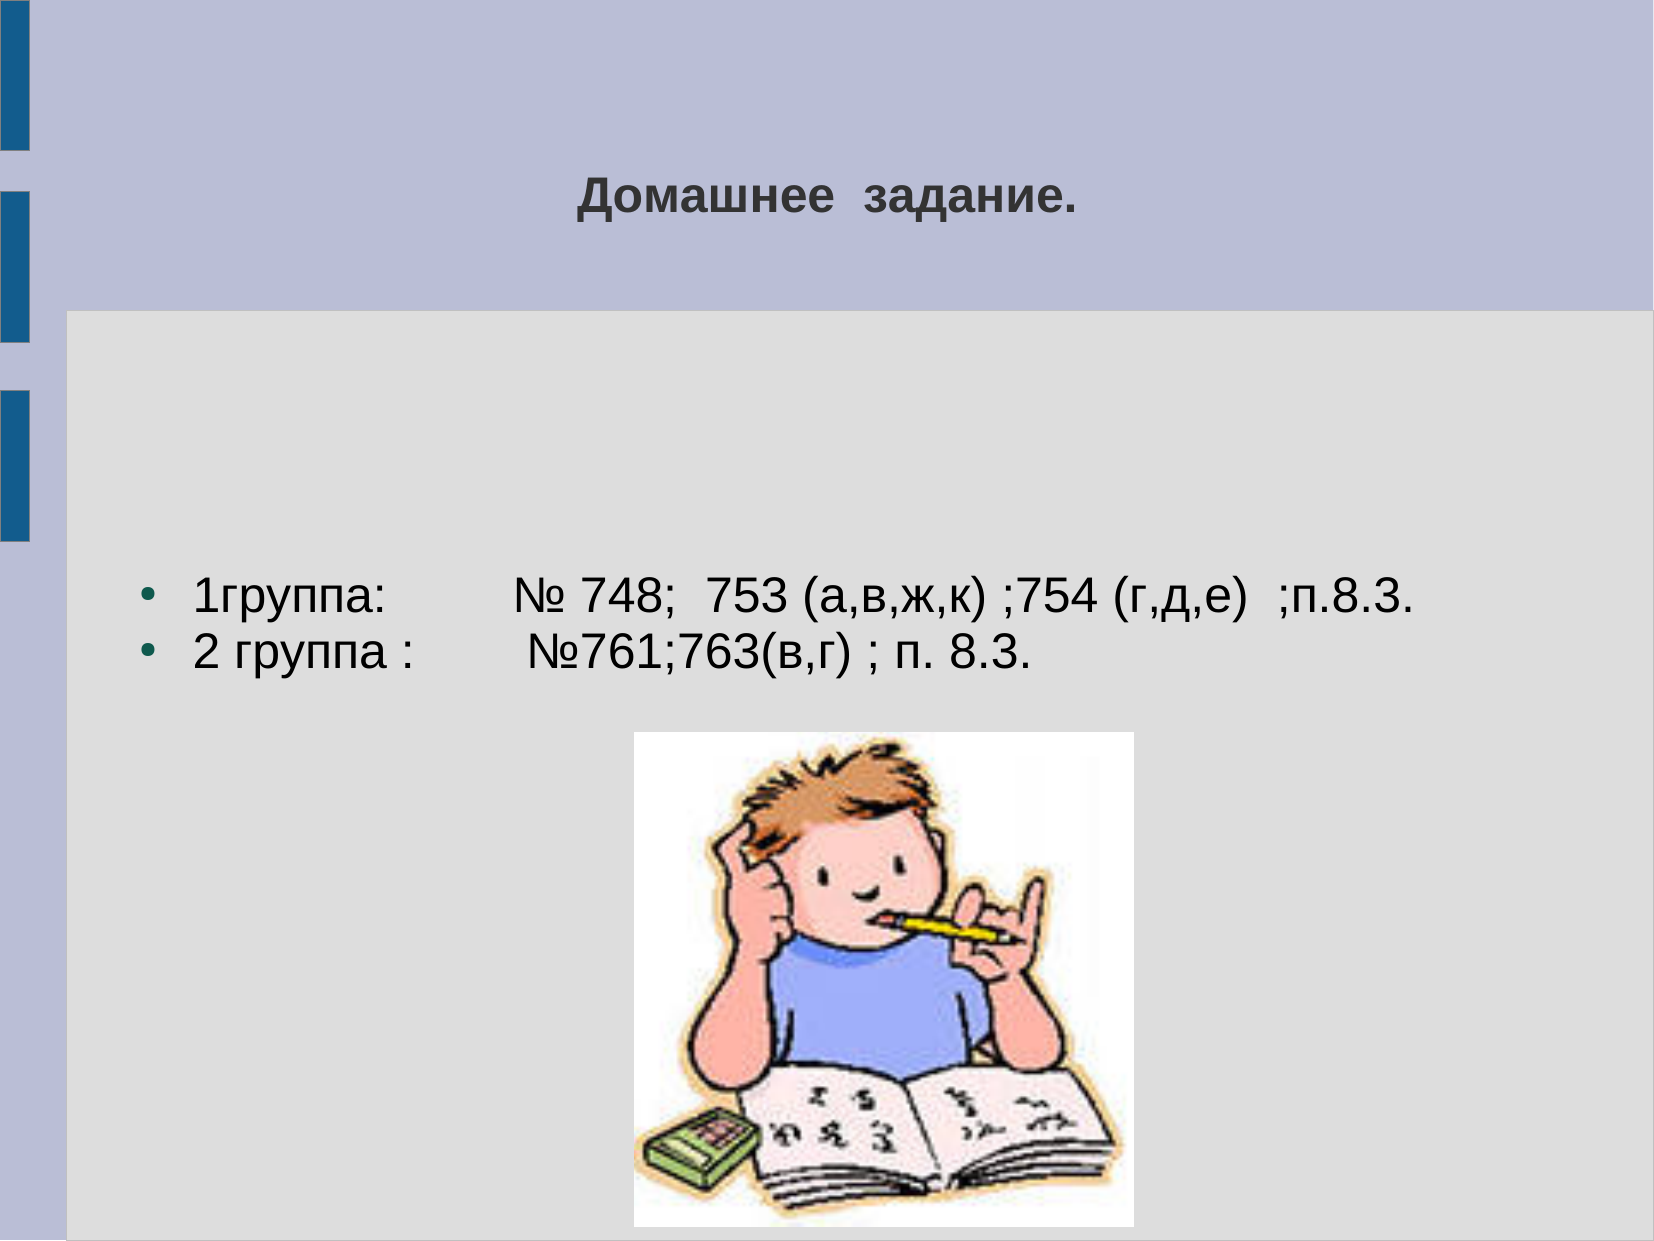

# Домашнее задание.
1группа: № 748; 753 (а,в,ж,к) ;754 (г,д,е) ;п.8.3.
2 группа : №761;763(в,г) ; п. 8.3.